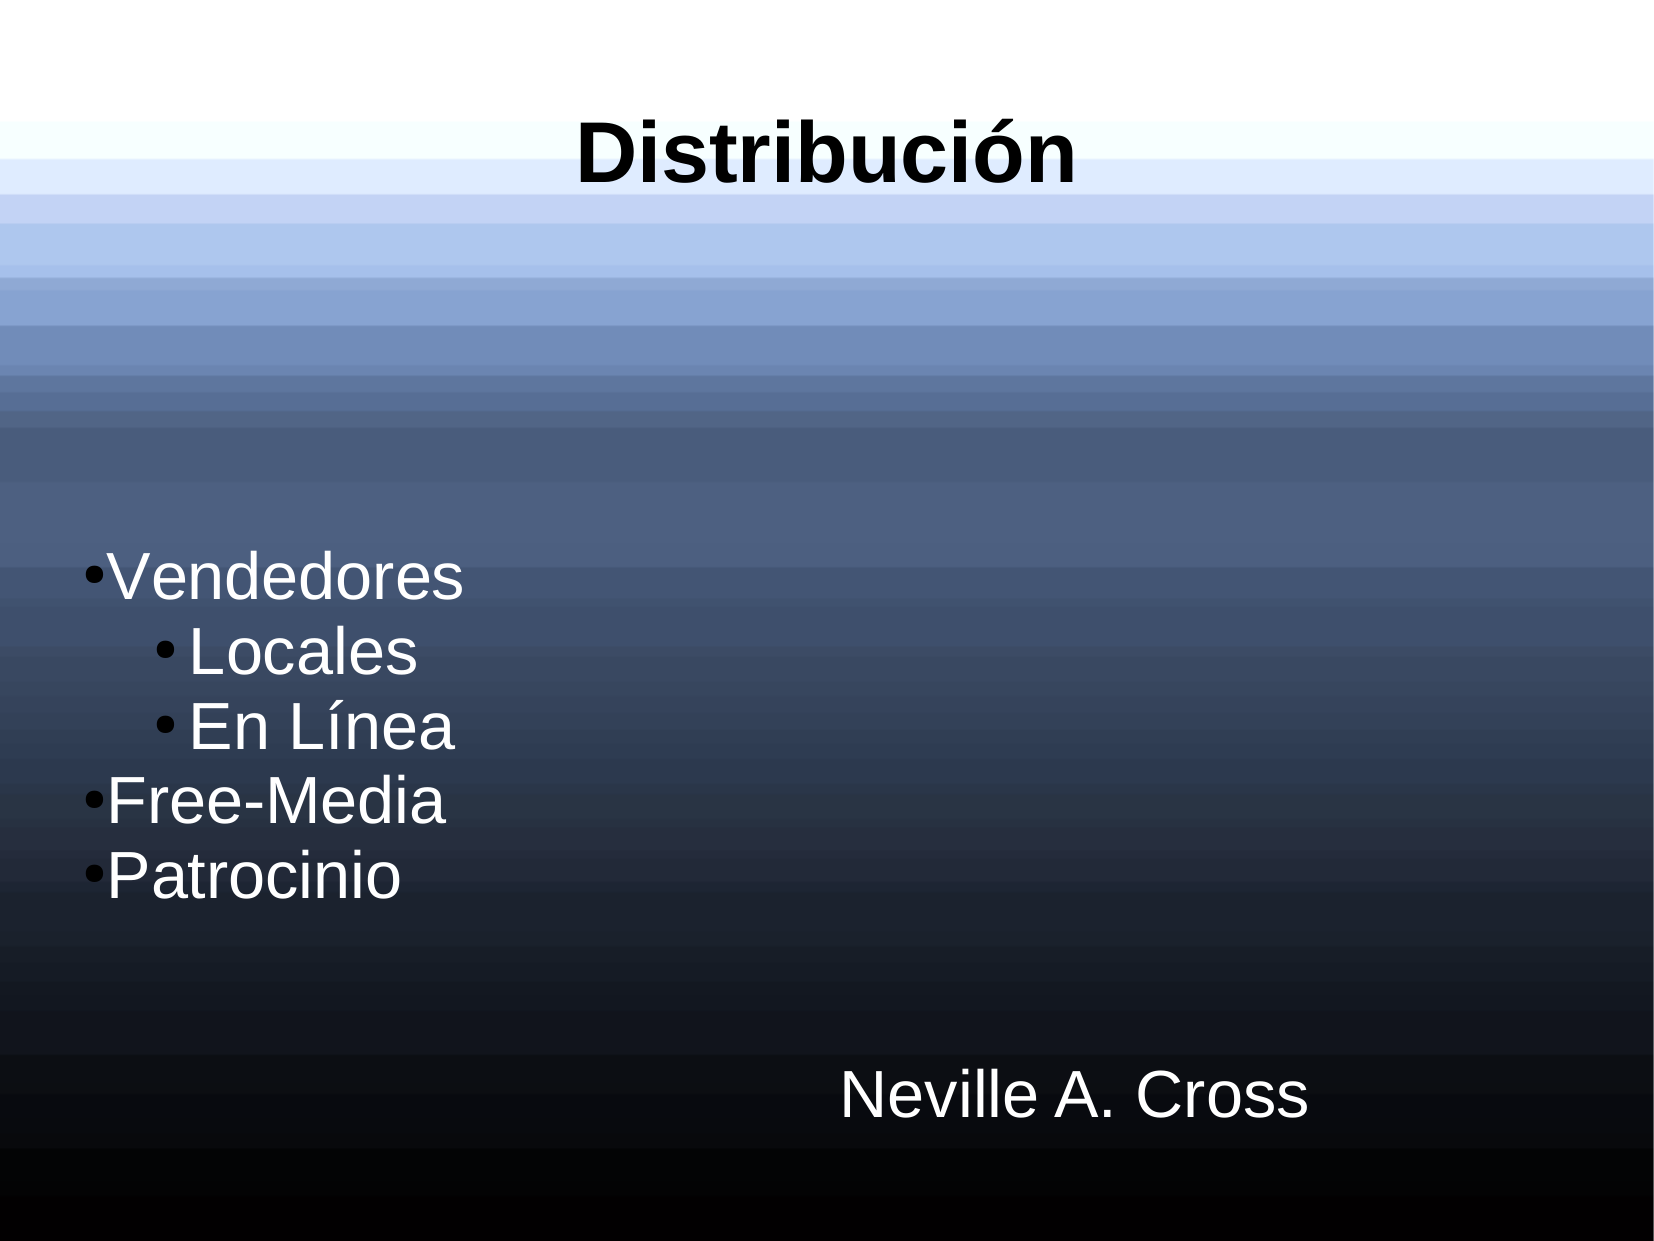

# Distribución
Vendedores
Locales
En Línea
Free-Media
Patrocinio
Neville A. Cross